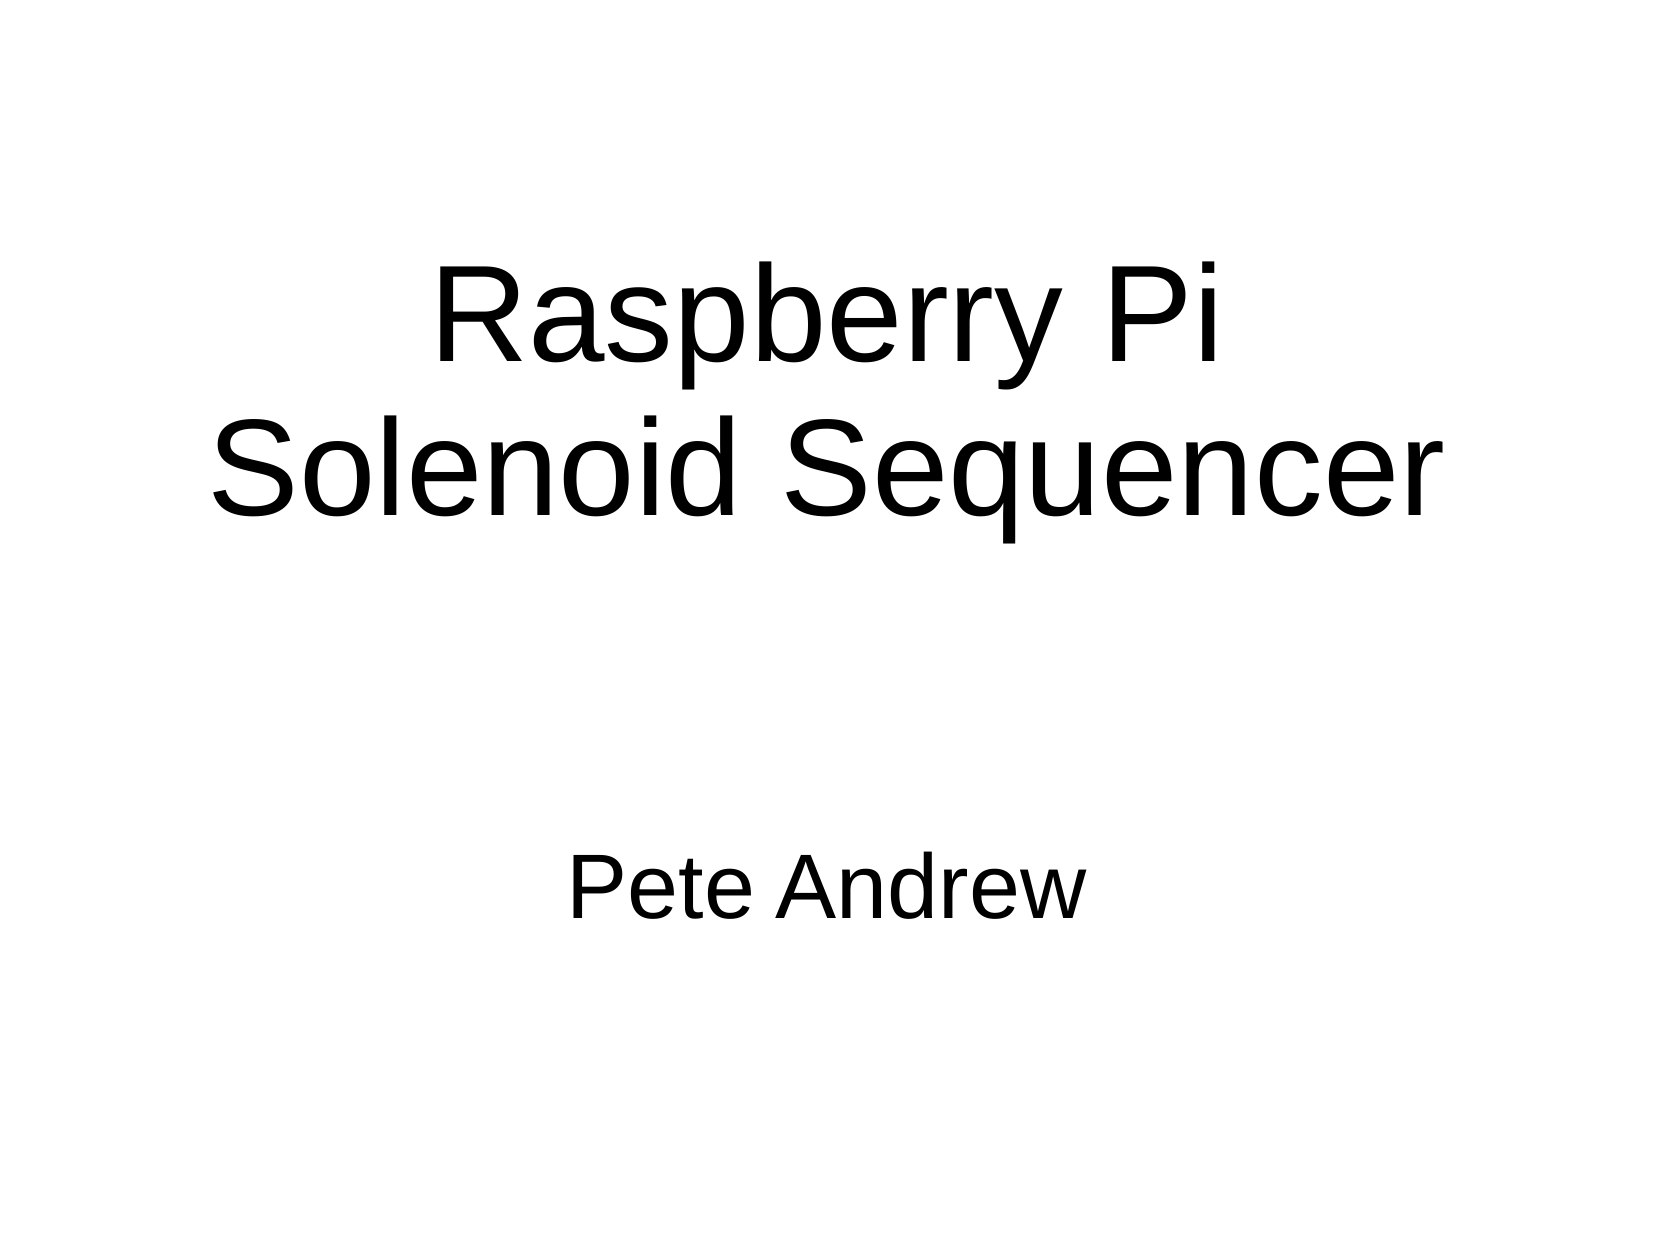

# Raspberry Pi Solenoid Sequencer
Pete Andrew